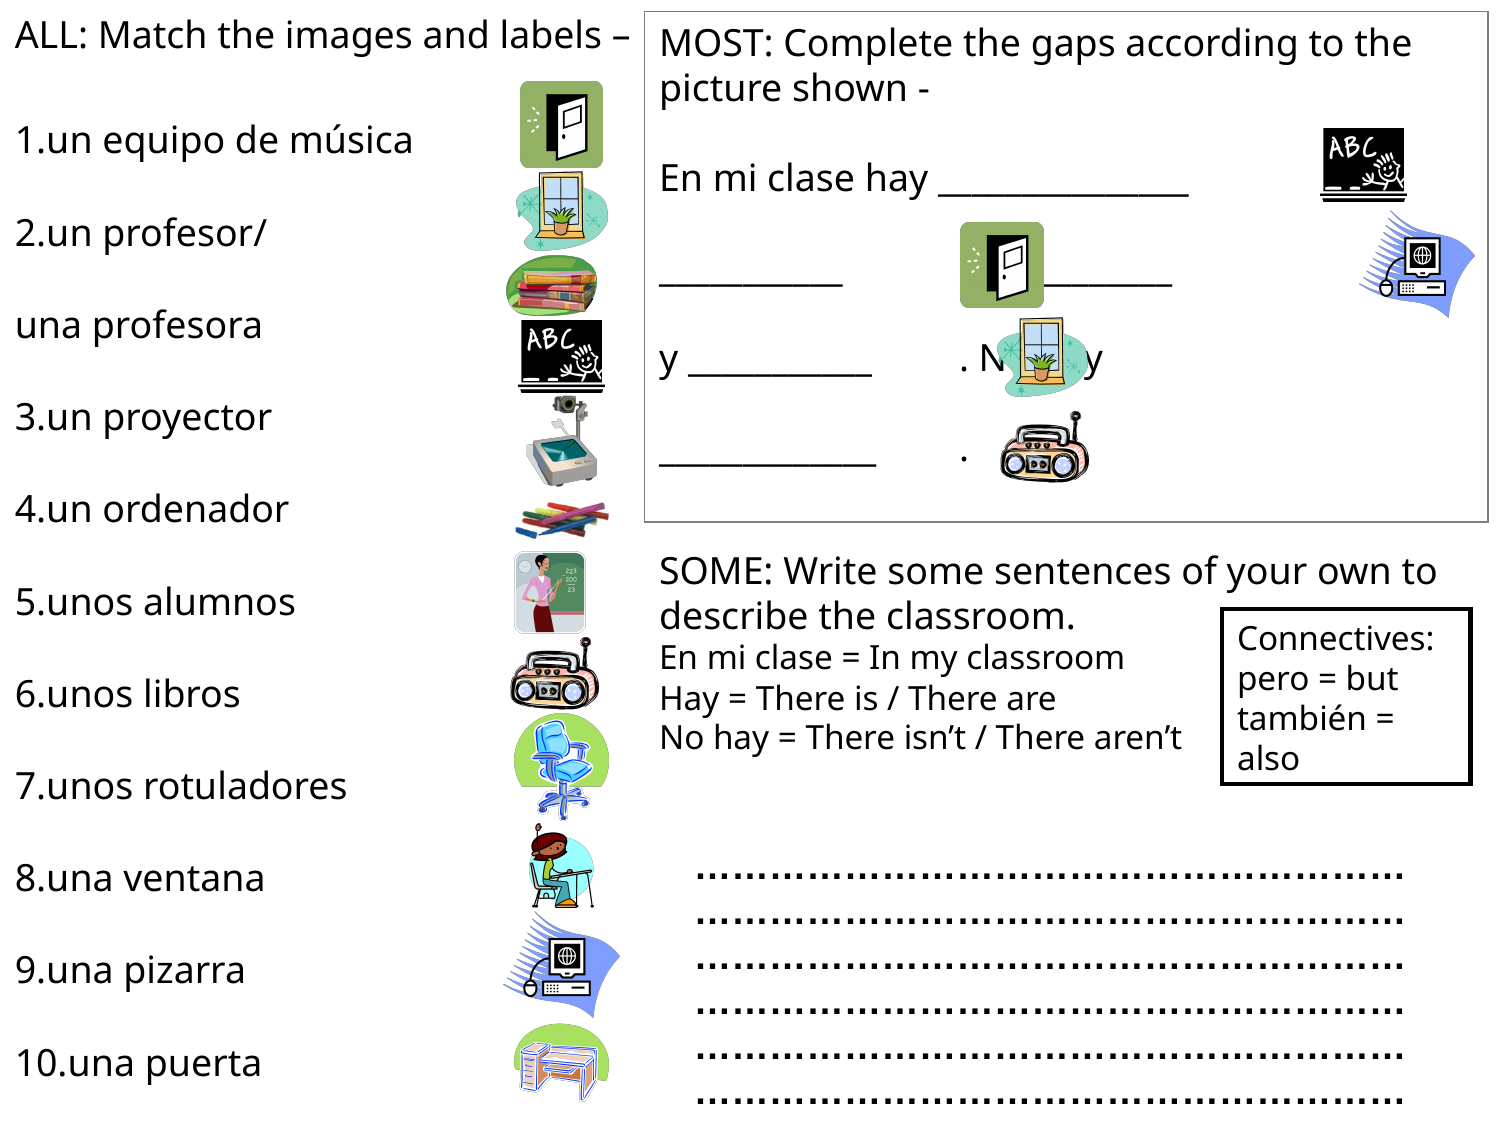

ALL: Match the images and labels –
un equipo de música
un profesor/
una profesora
un proyector
un ordenador
unos alumnos
unos libros
unos rotuladores
una ventana
una pizarra
una puerta
unas mesas
unas sillas
MOST: Complete the gaps according to the picture shown -
En mi clase hay _______________
___________ 	 ____________
y ___________		. No hay
_____________		.
SOME: Write some sentences of your own to describe the classroom.
En mi clase = In my classroom
Hay = There is / There are
No hay = There isn’t / There aren’t
Connectives:
pero = but
también = also
………………………………………………………………………………………………………………………………………………………………………………………………………………………………………………………………………………………………………………